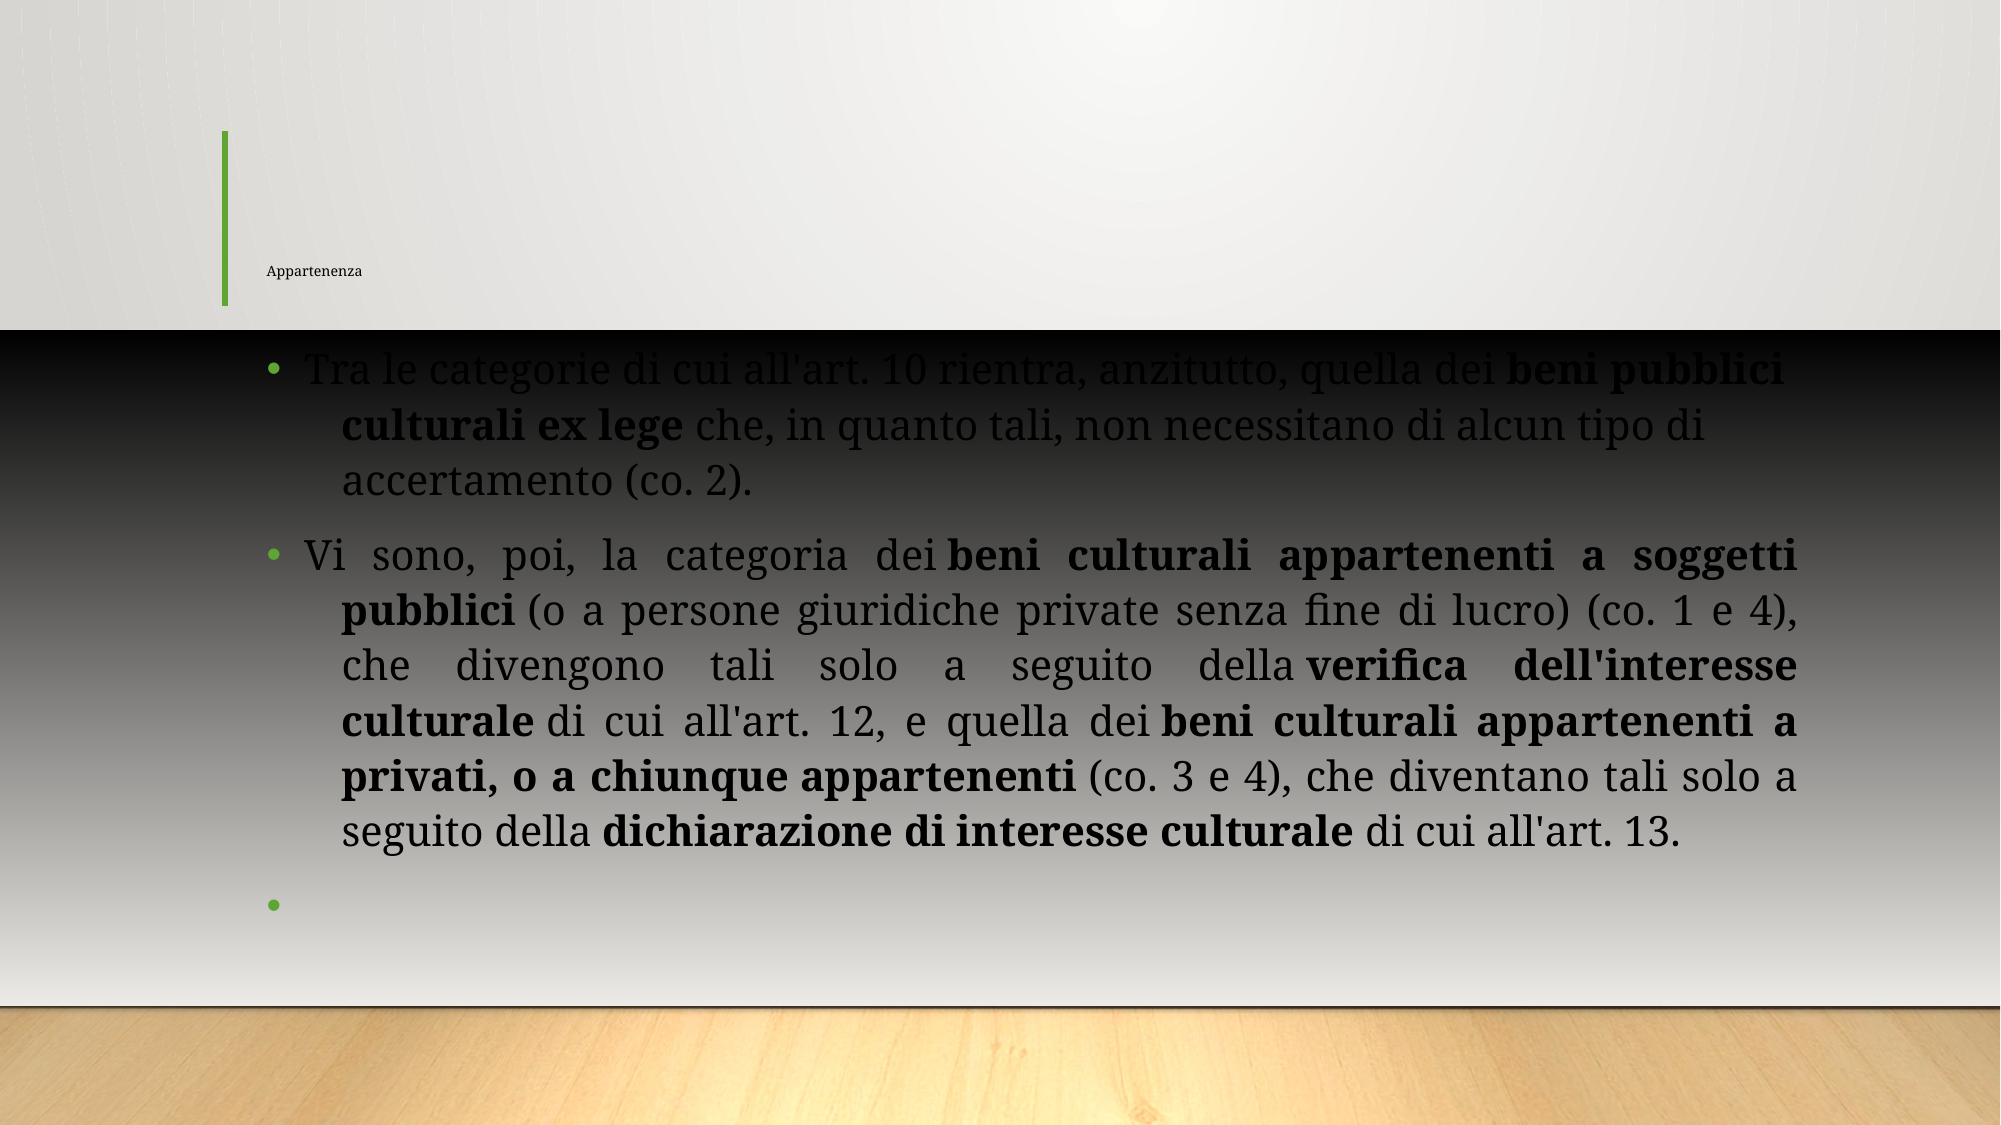

# Appartenenza
Tra le categorie di cui all'art. 10 rientra, anzitutto, quella dei beni pubblici culturali ex lege che, in quanto tali, non necessitano di alcun tipo di accertamento (co. 2).
Vi sono, poi, la categoria dei beni culturali appartenenti a soggetti pubblici (o a persone giuridiche private senza fine di lucro) (co. 1 e 4), che divengono tali solo a seguito della verifica dell'interesse culturale di cui all'art. 12, e quella dei beni culturali appartenenti a privati, o a chiunque appartenenti (co. 3 e 4), che diventano tali solo a seguito della dichiarazione di interesse culturale di cui all'art. 13.